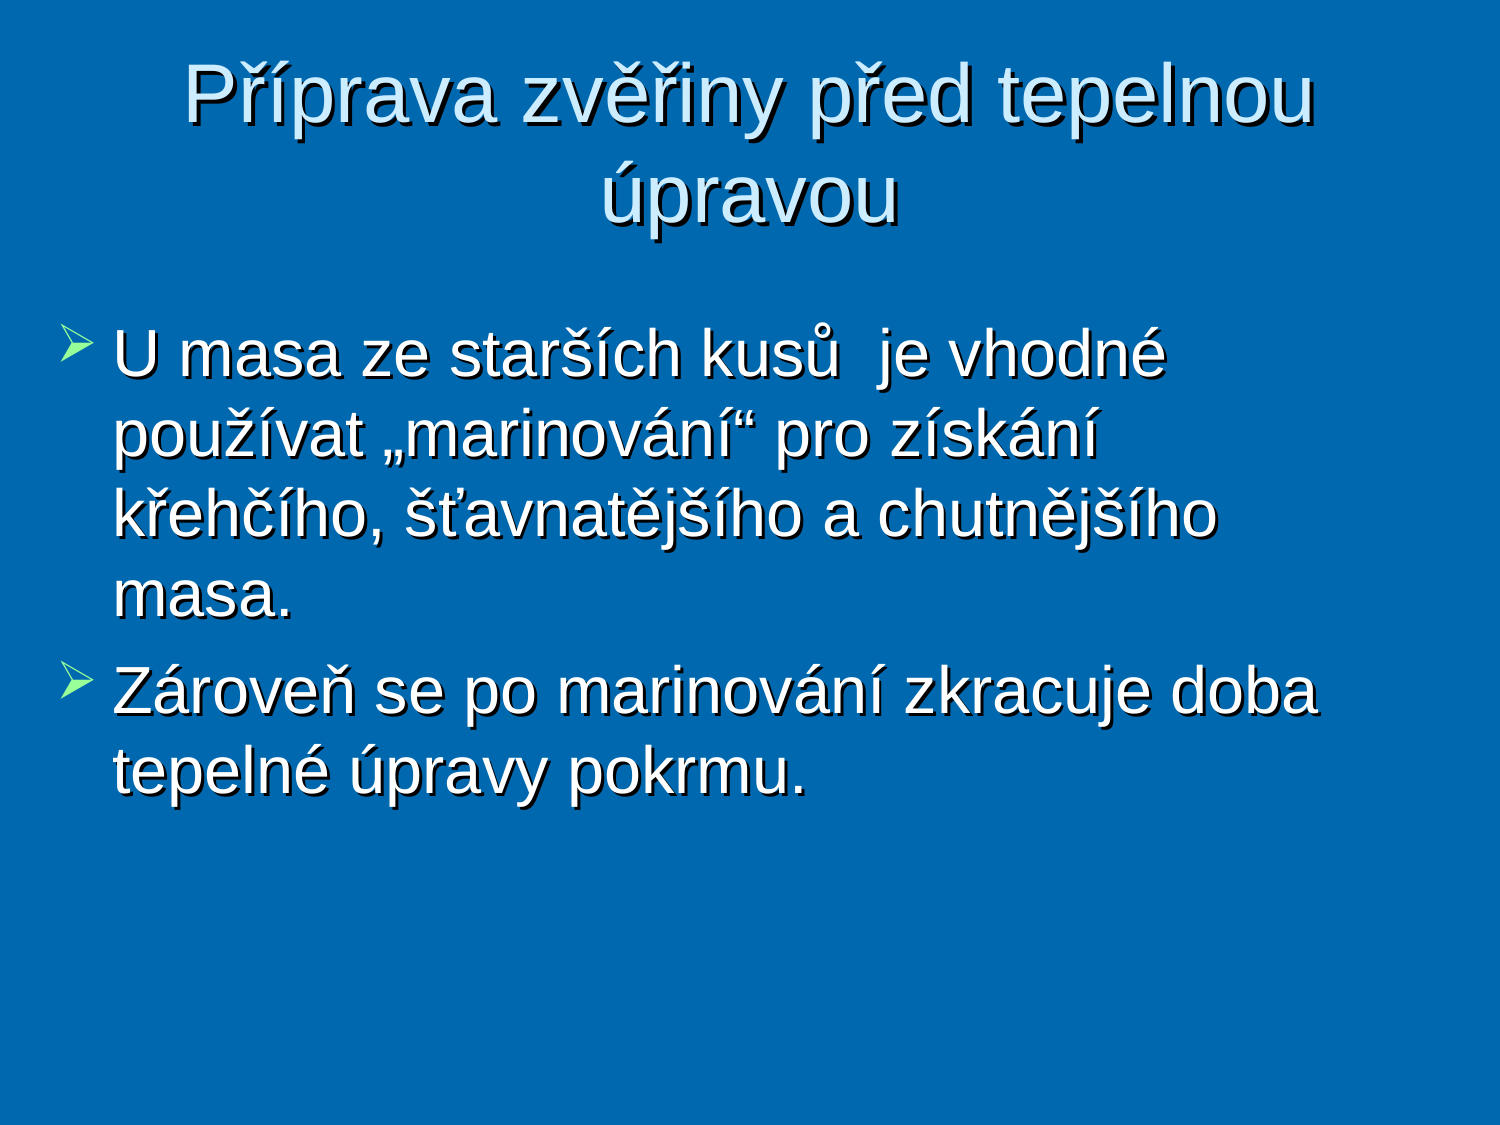

# Příprava zvěřiny před tepelnou úpravou
U masa ze starších kusů je vhodné používat „marinování“ pro získání křehčího, šťavnatějšího a chutnějšího masa.
Zároveň se po marinování zkracuje doba tepelné úpravy pokrmu.